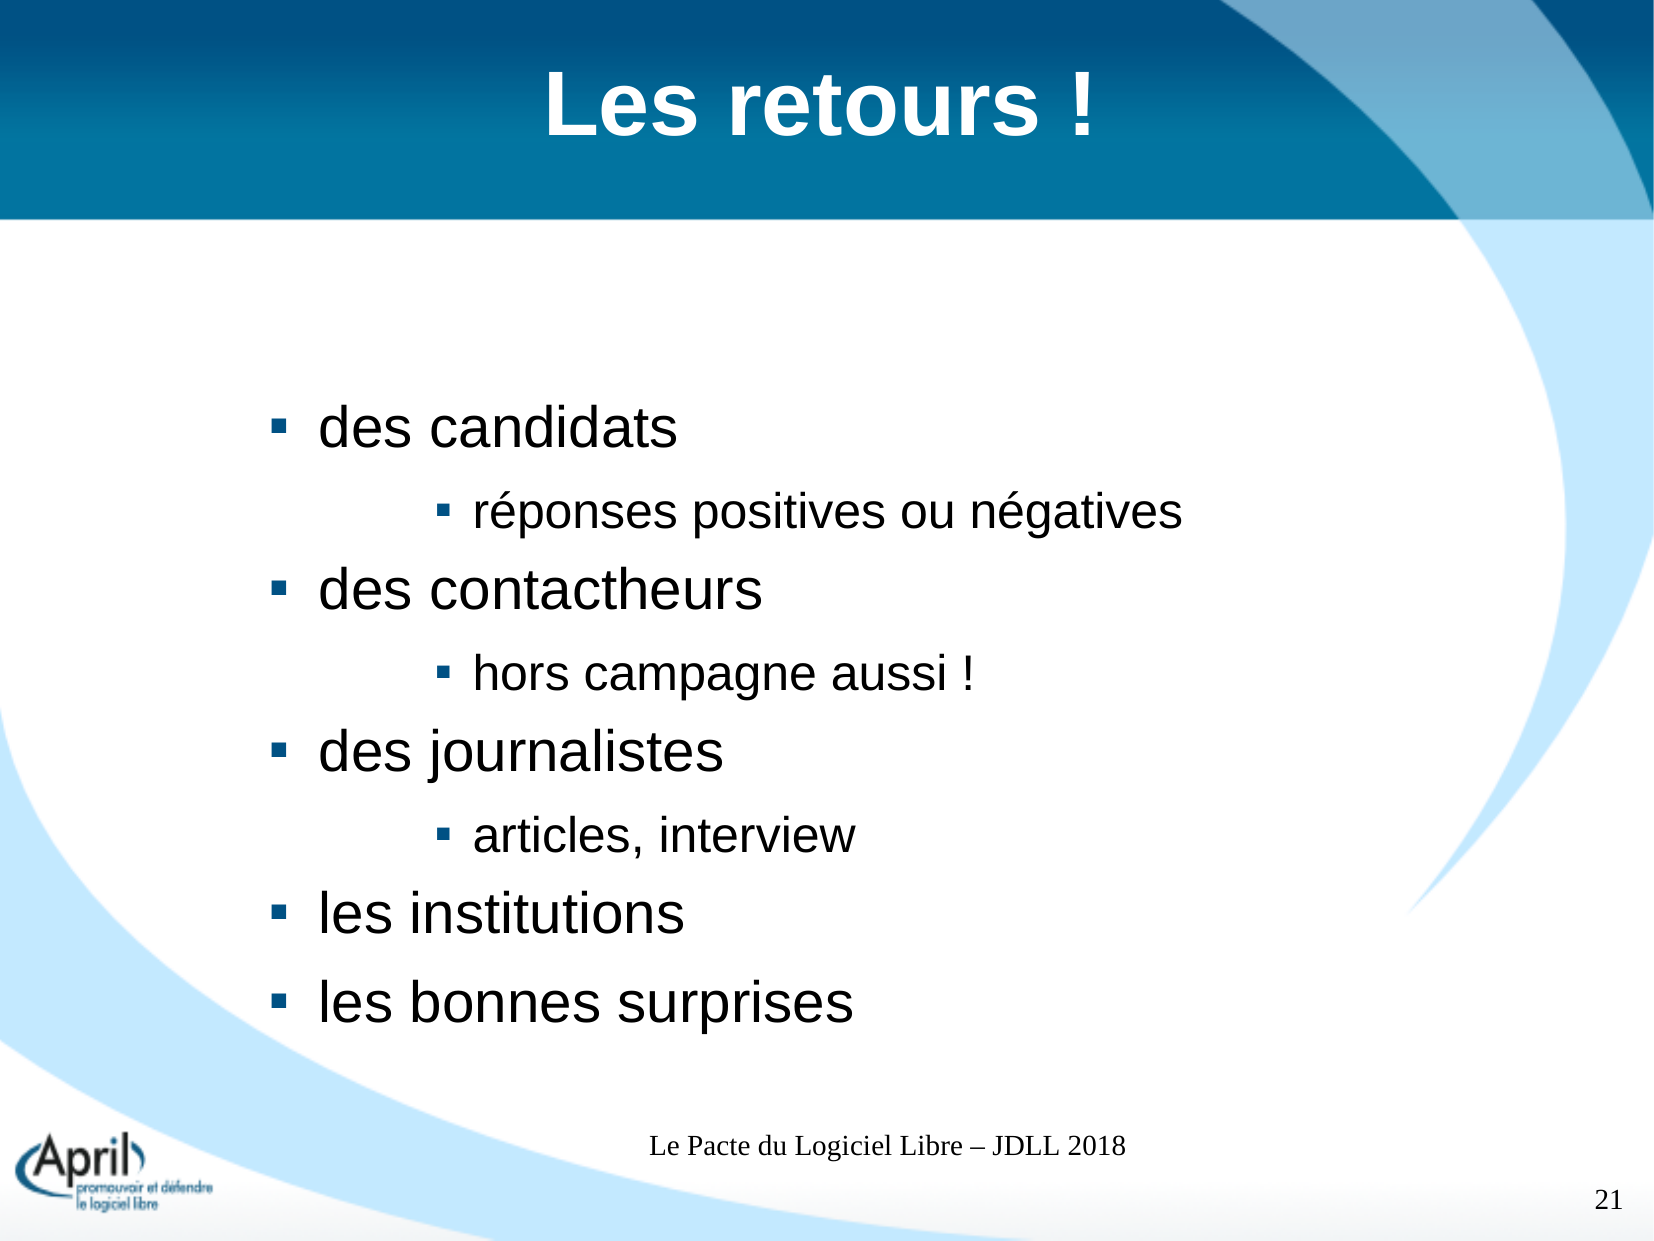

# Les retours !
des candidats
réponses positives ou négatives
des contactheurs
hors campagne aussi !
des journalistes
articles, interview
les institutions
les bonnes surprises
Le Pacte du Logiciel Libre – JDLL 2018
21